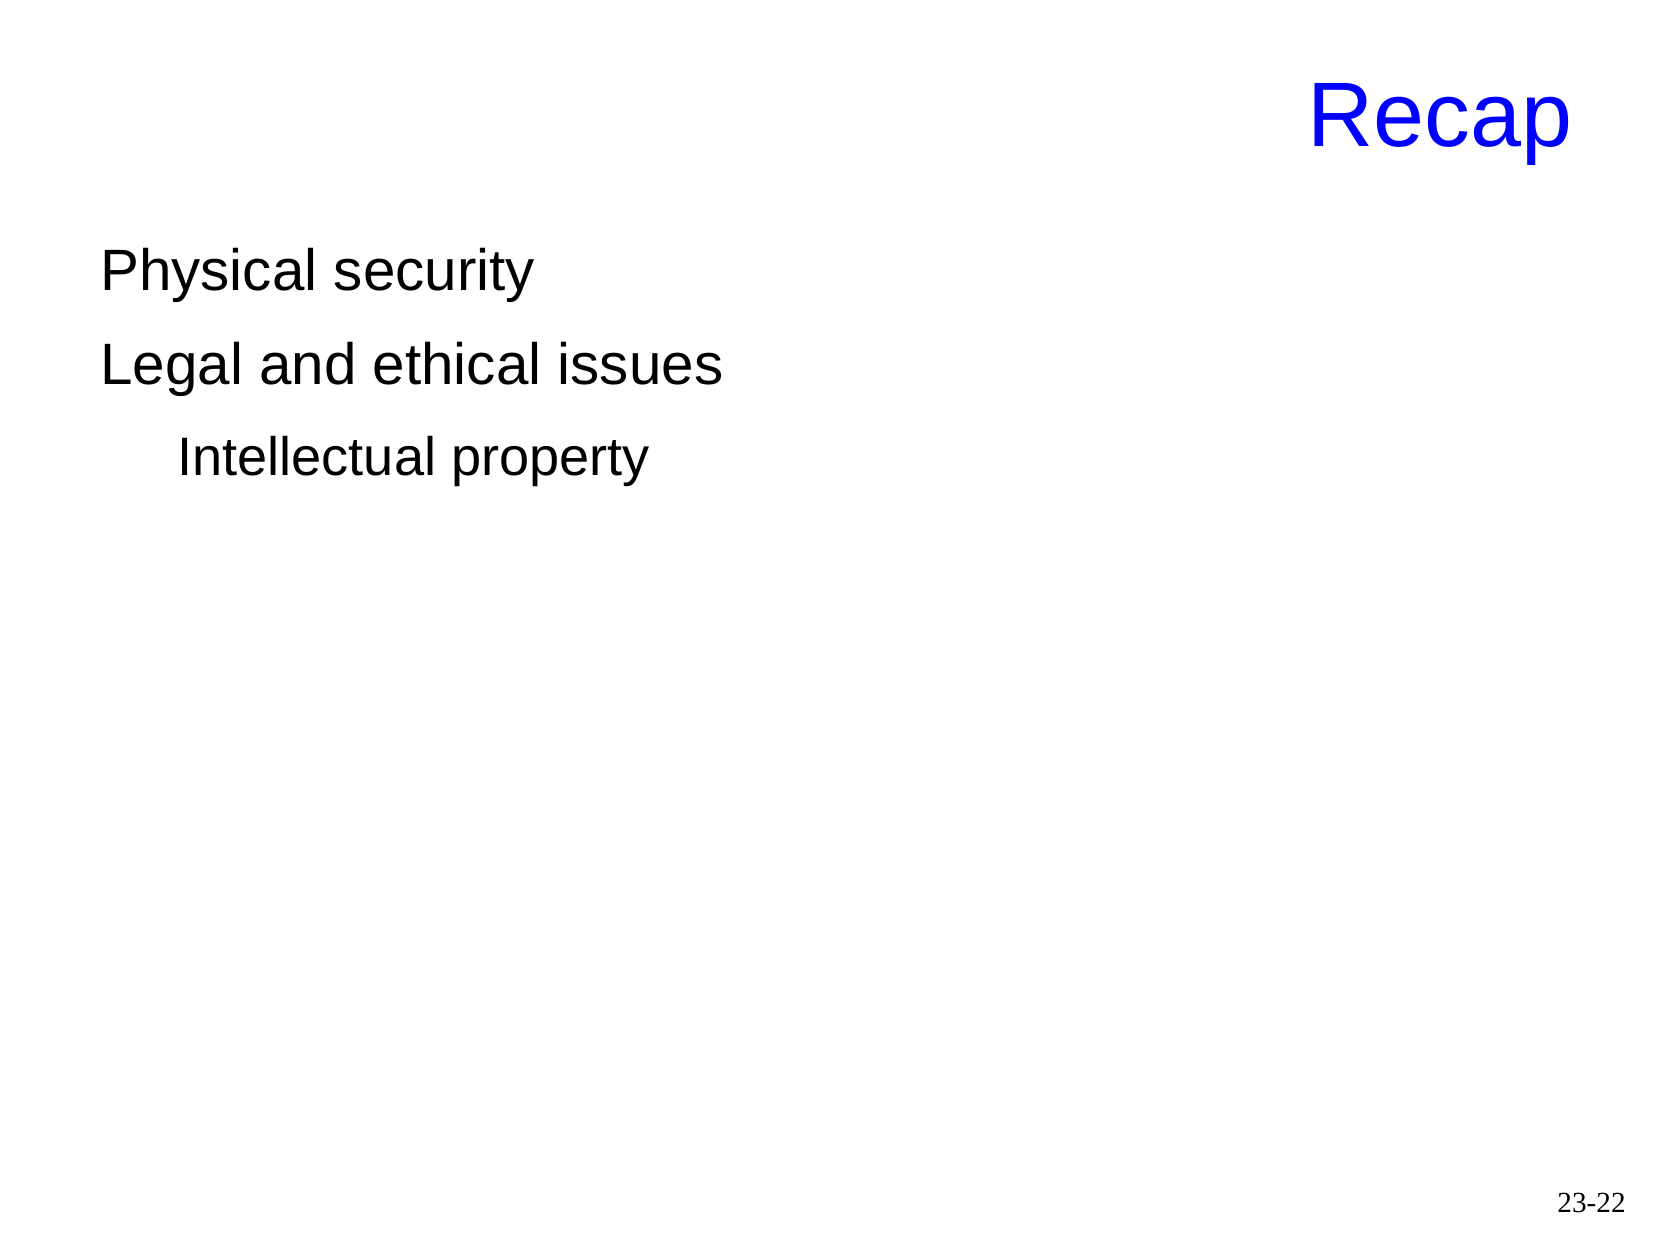

# Recap
Physical security
Legal and ethical issues
Intellectual property